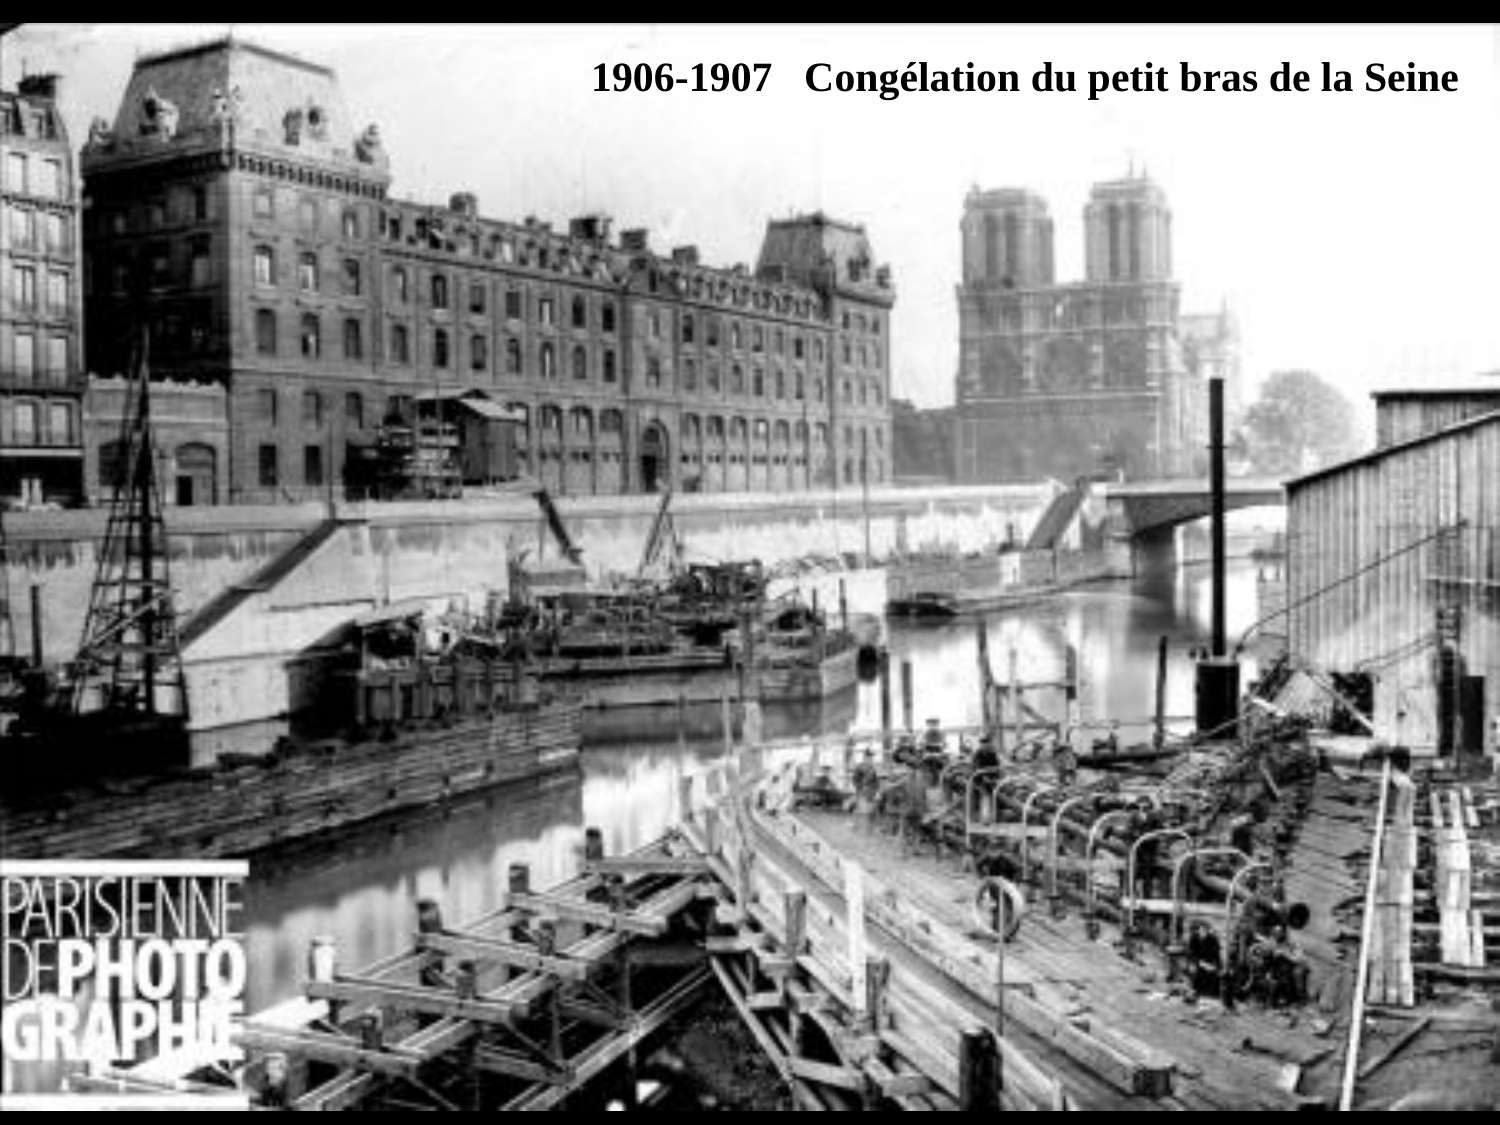

1906-1907 Congélation du petit bras de la Seine